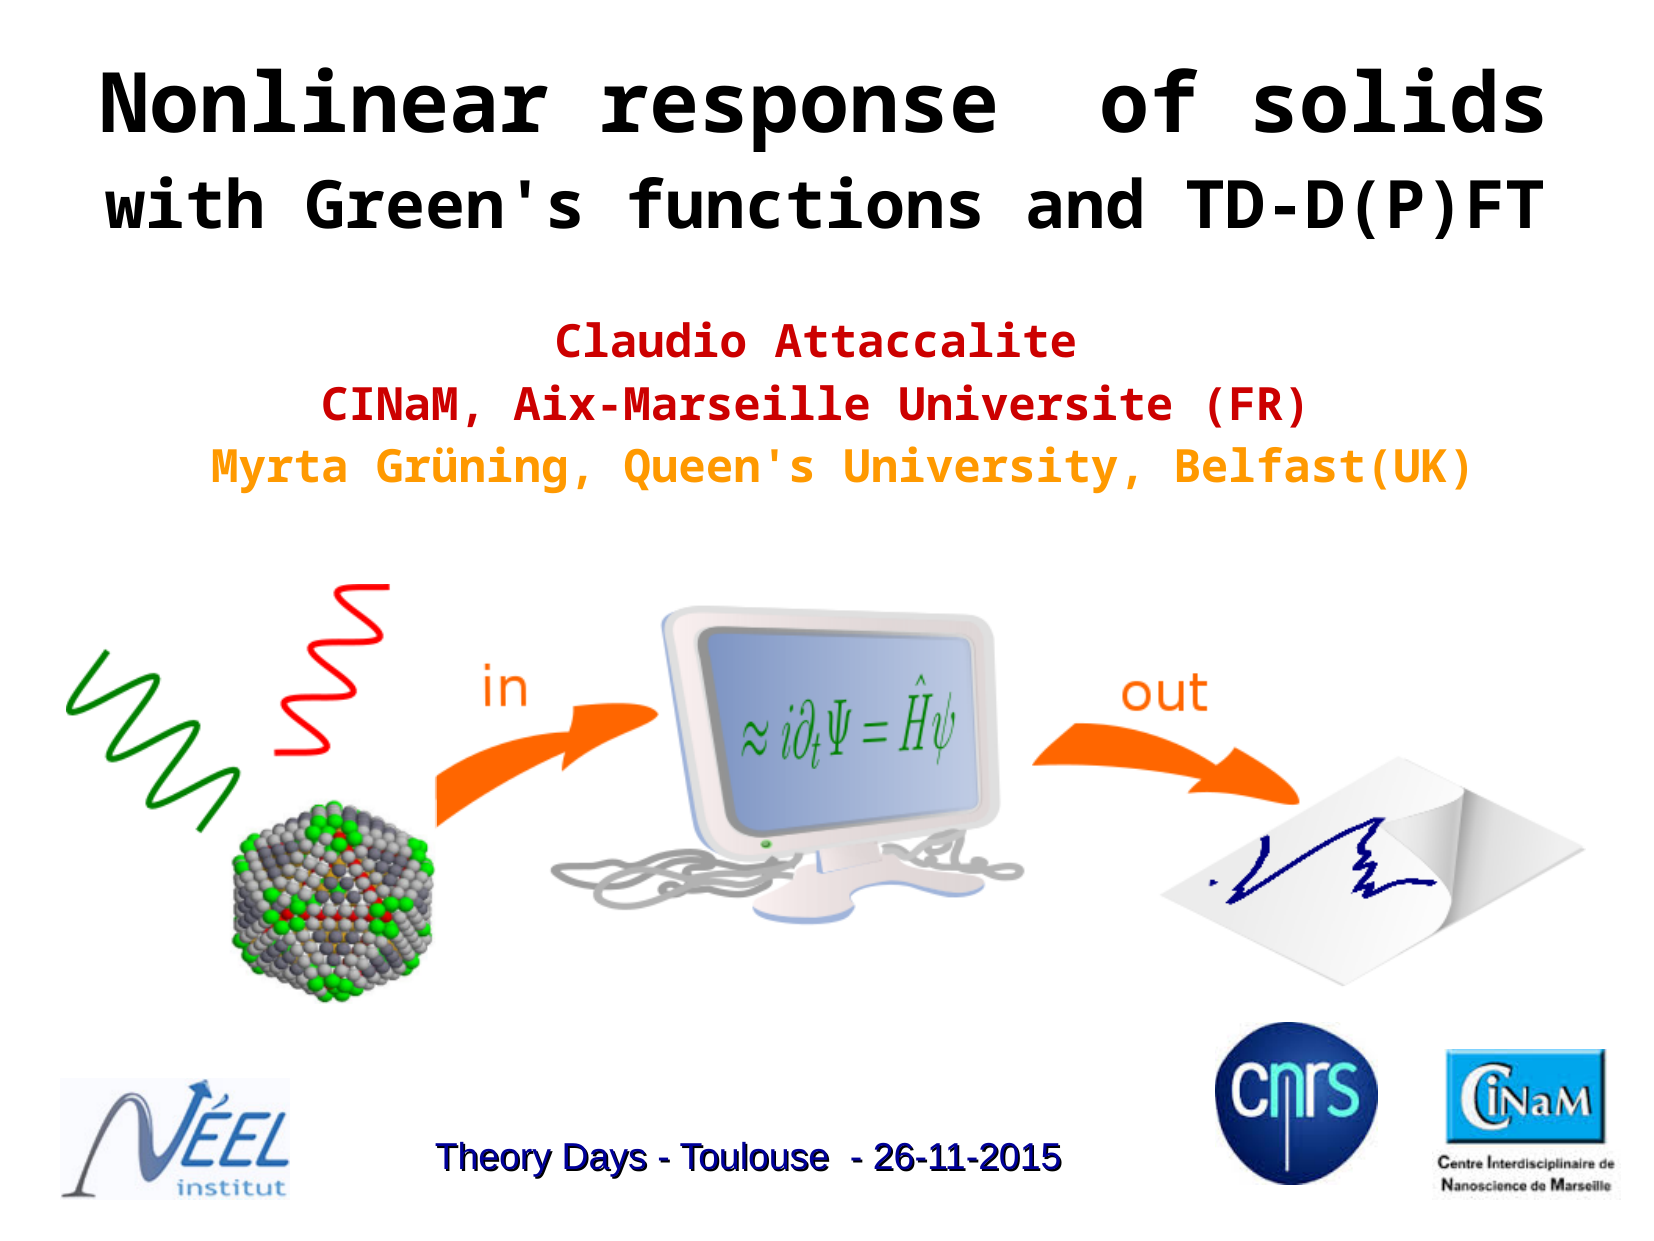

Nonlinear response of solids
with Green's functions and TD-D(P)FT
Claudio Attaccalite
CINaM, Aix-Marseille Universite (FR)
 Myrta Grüning, Queen's University, Belfast(UK)
Theory Days - Toulouse - 26-11-2015